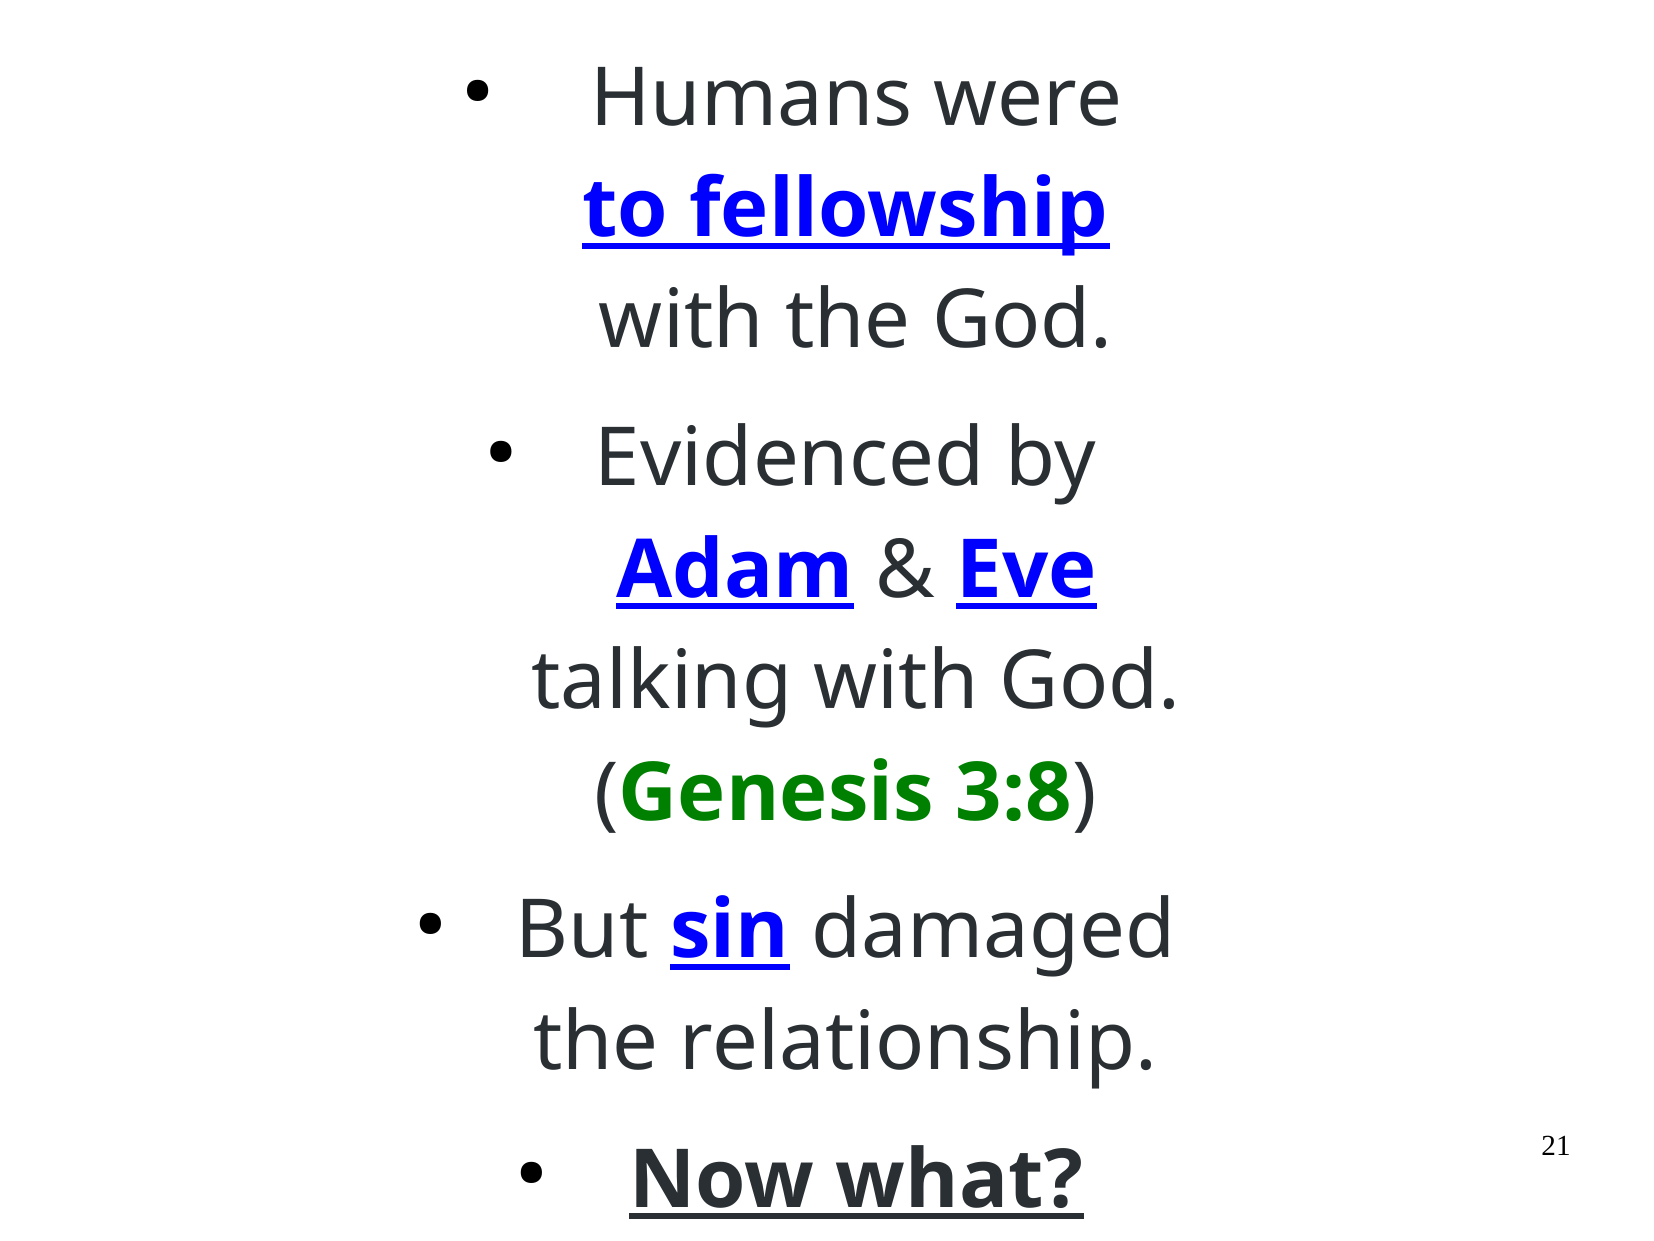

# Humans were to fellowship with the God.
Evidenced by
Adam & Eve
talking with God.
(Genesis 3:8)
But sin damaged
the relationship.
Now what?
21